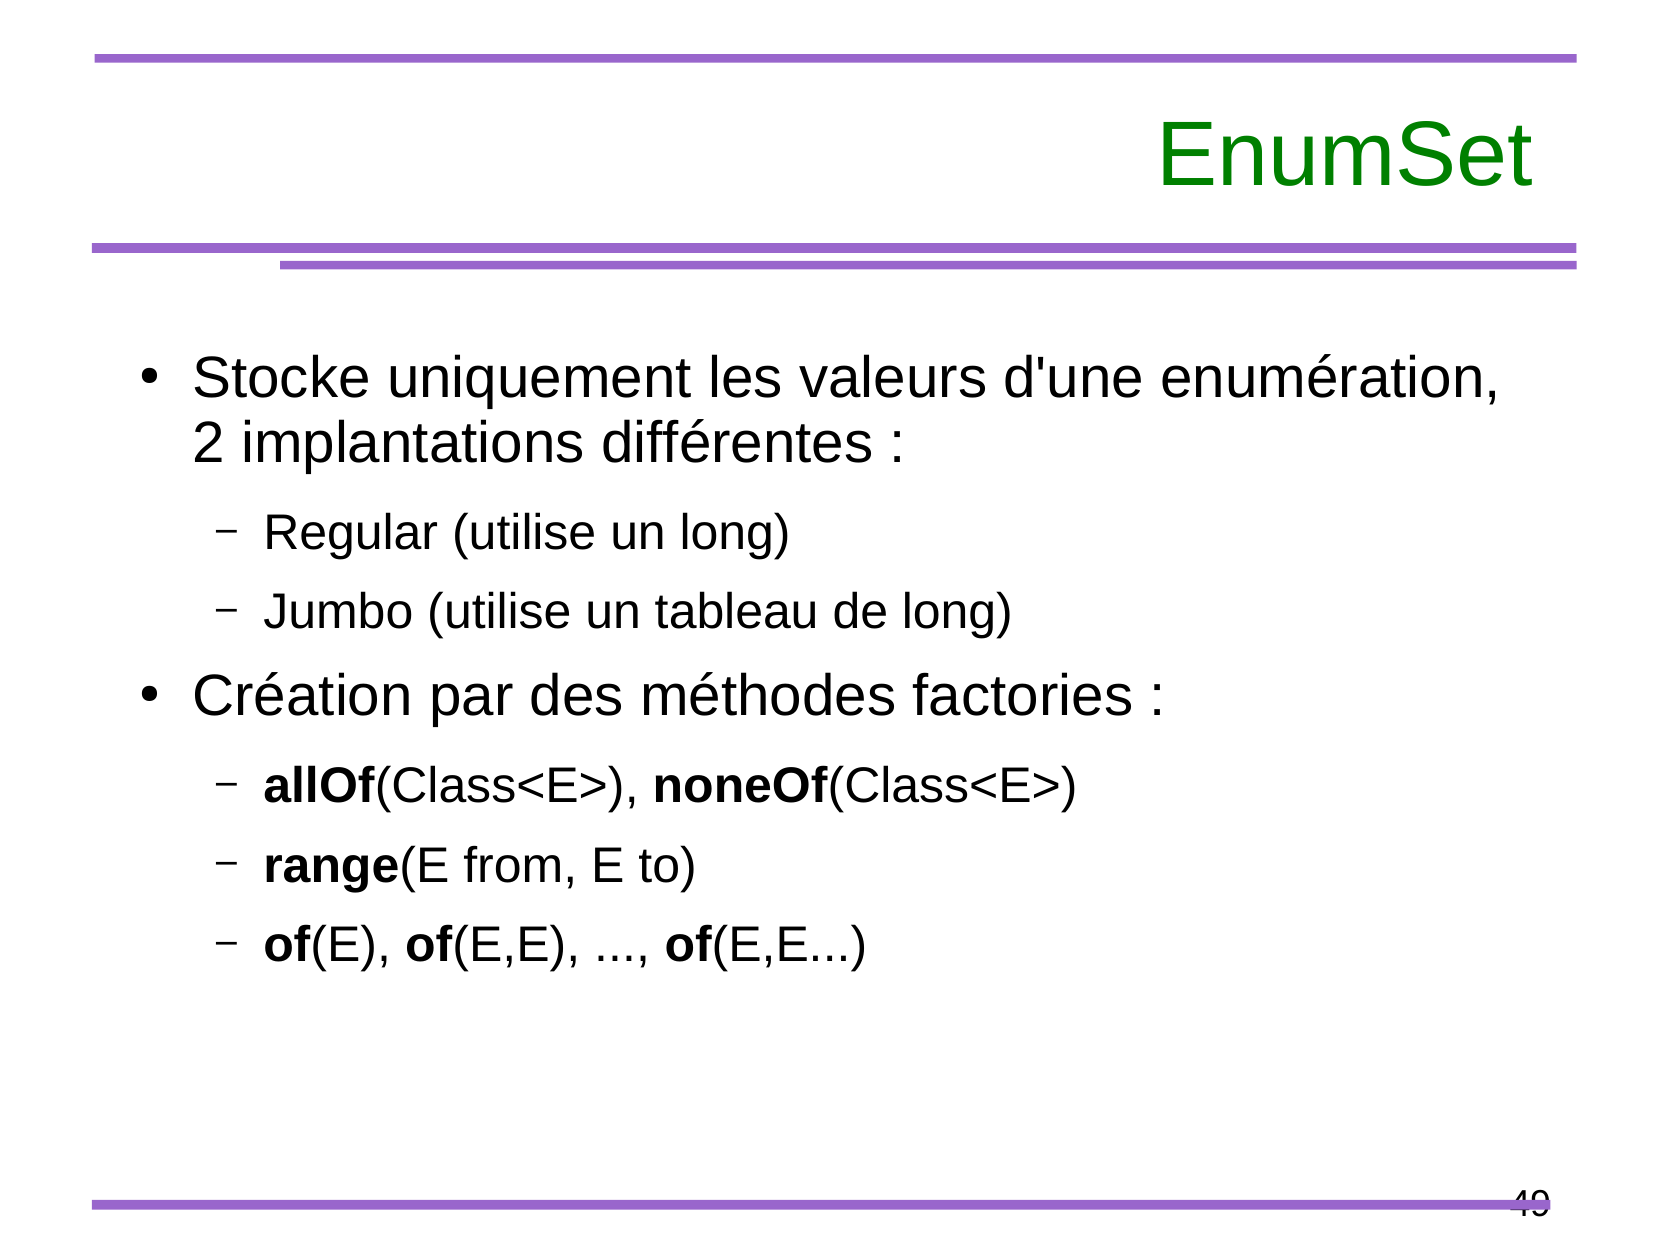

# EnumSet
Stocke uniquement les valeurs d'une enumération, 2 implantations différentes :
Regular (utilise un long)
Jumbo (utilise un tableau de long)
Création par des méthodes factories :
allOf(Class<E>), noneOf(Class<E>)
range(E from, E to)
of(E), of(E,E), ..., of(E,E...)